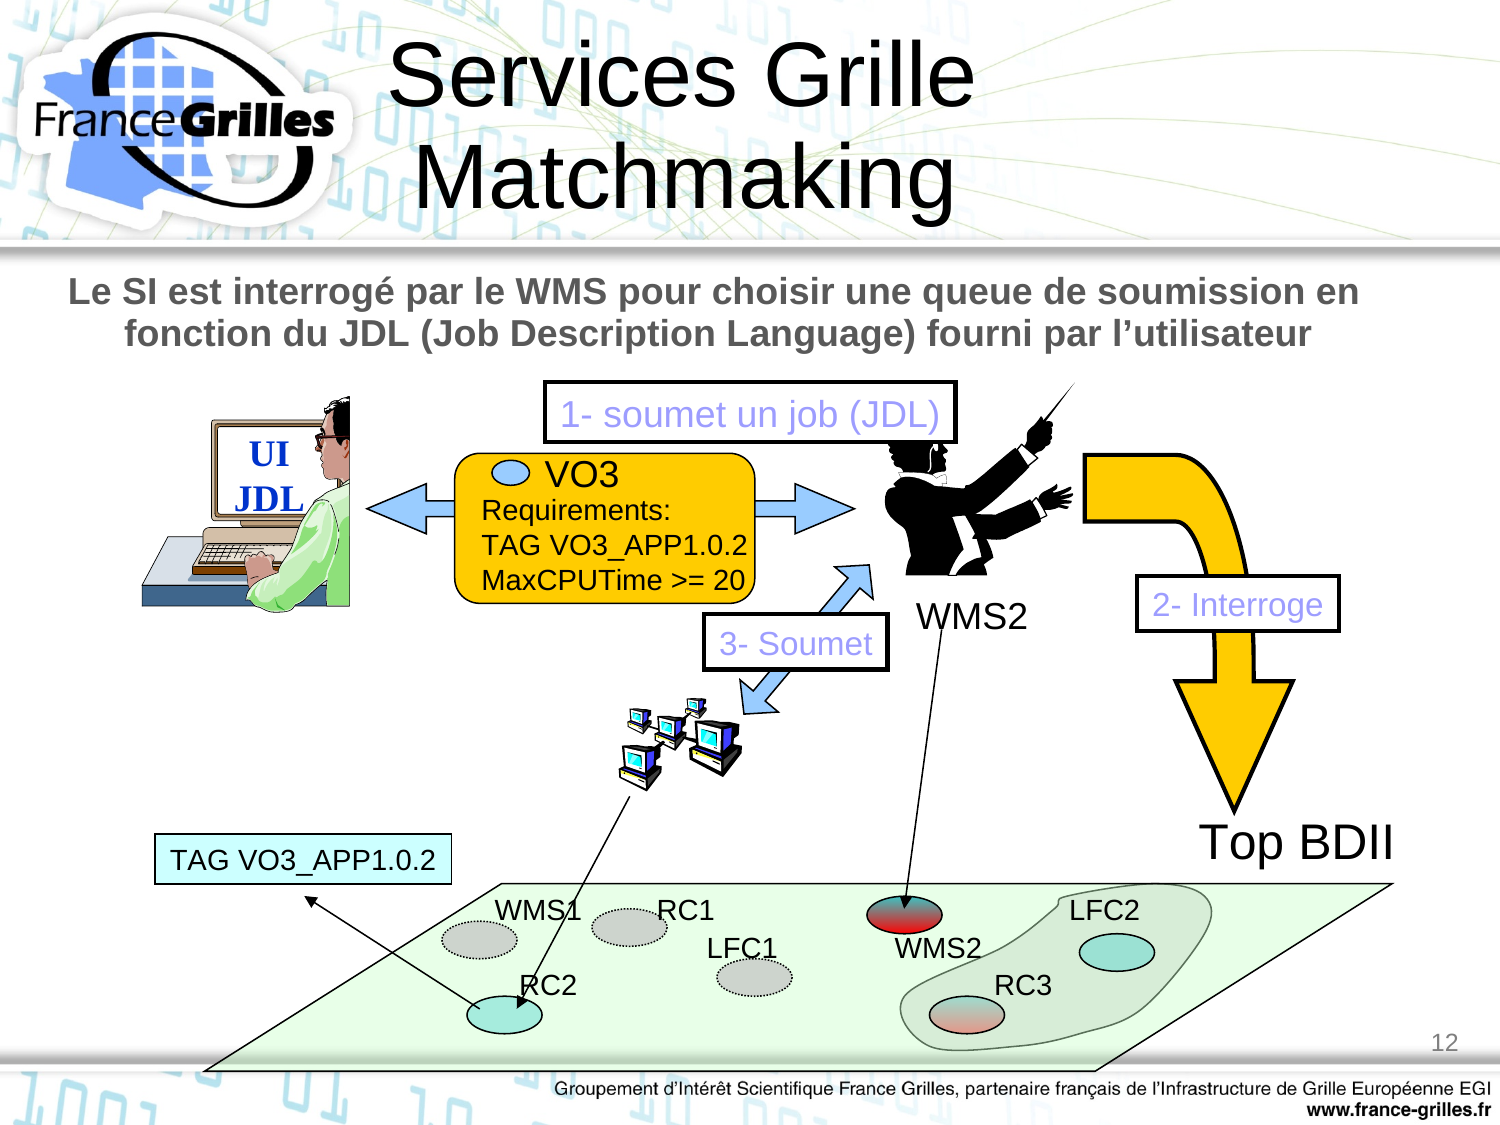

# Services Grille Matchmaking
Le SI est interrogé par le WMS pour choisir une queue de soumission en fonction du JDL (Job Description Language) fourni par l’utilisateur
1- soumet un job (JDL)
UI
JDL
VO3
TAG VO3_APP1.0.2
Requirements:
TAG VO3_APP1.0.2
MaxCPUTime >= 20
Input “datafile1”
2- Interroge
WMS2
3- Soumet
Top BDII
TAG VO3_APP1.0.2
WMS1
RC1
LFC2
LFC1
WMS2
RC2
RC3
12